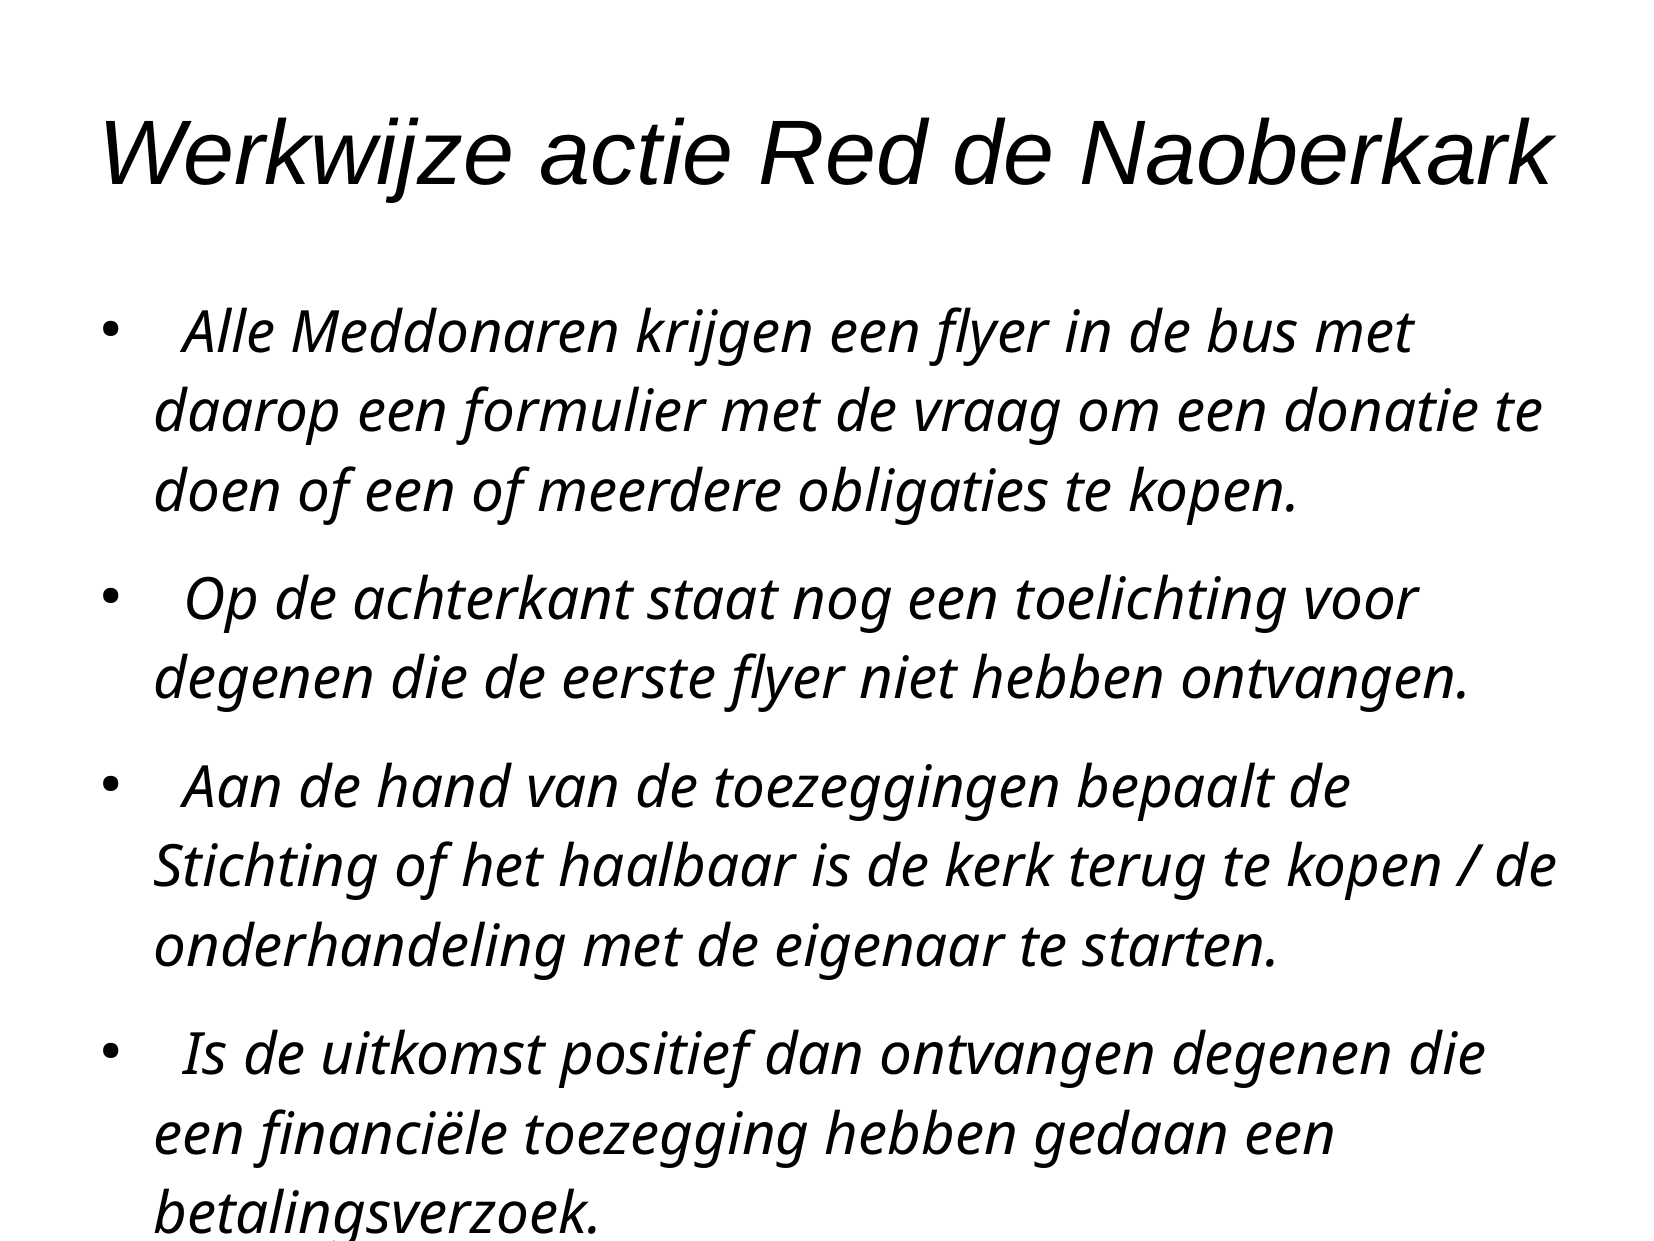

# Werkwijze actie Red de Naoberkark
 Alle Meddonaren krijgen een flyer in de bus met daarop een formulier met de vraag om een donatie te doen of een of meerdere obligaties te kopen.
 Op de achterkant staat nog een toelichting voor degenen die de eerste flyer niet hebben ontvangen.
 Aan de hand van de toezeggingen bepaalt de Stichting of het haalbaar is de kerk terug te kopen / de onderhandeling met de eigenaar te starten.
 Is de uitkomst positief dan ontvangen degenen die een financiële toezegging hebben gedaan een betalingsverzoek.